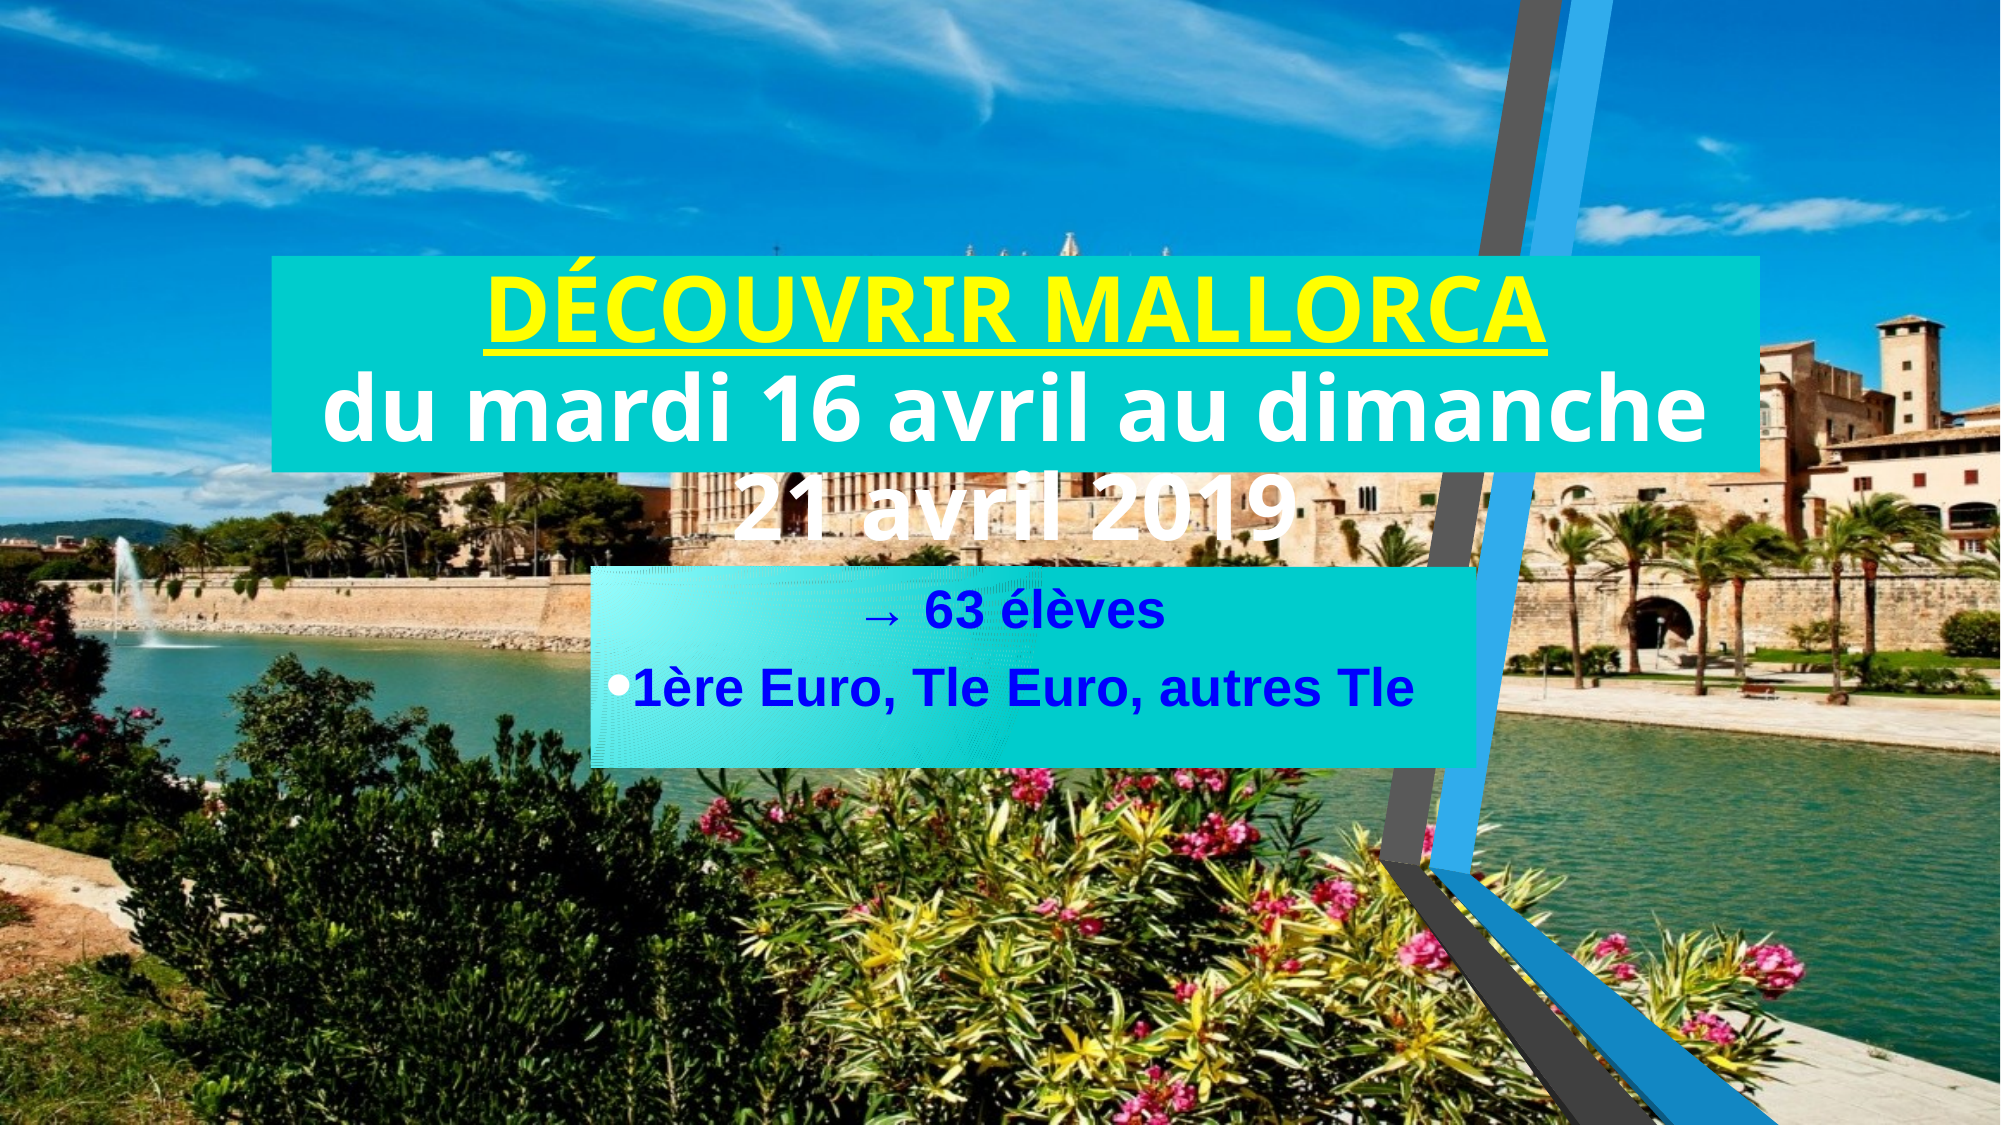

# DÉCOUVRIR MALLORCA du mardi 16 avril au dimanche 21 avril 2019
→ 63 élèves
1ère Euro, Tle Euro, autres Tle